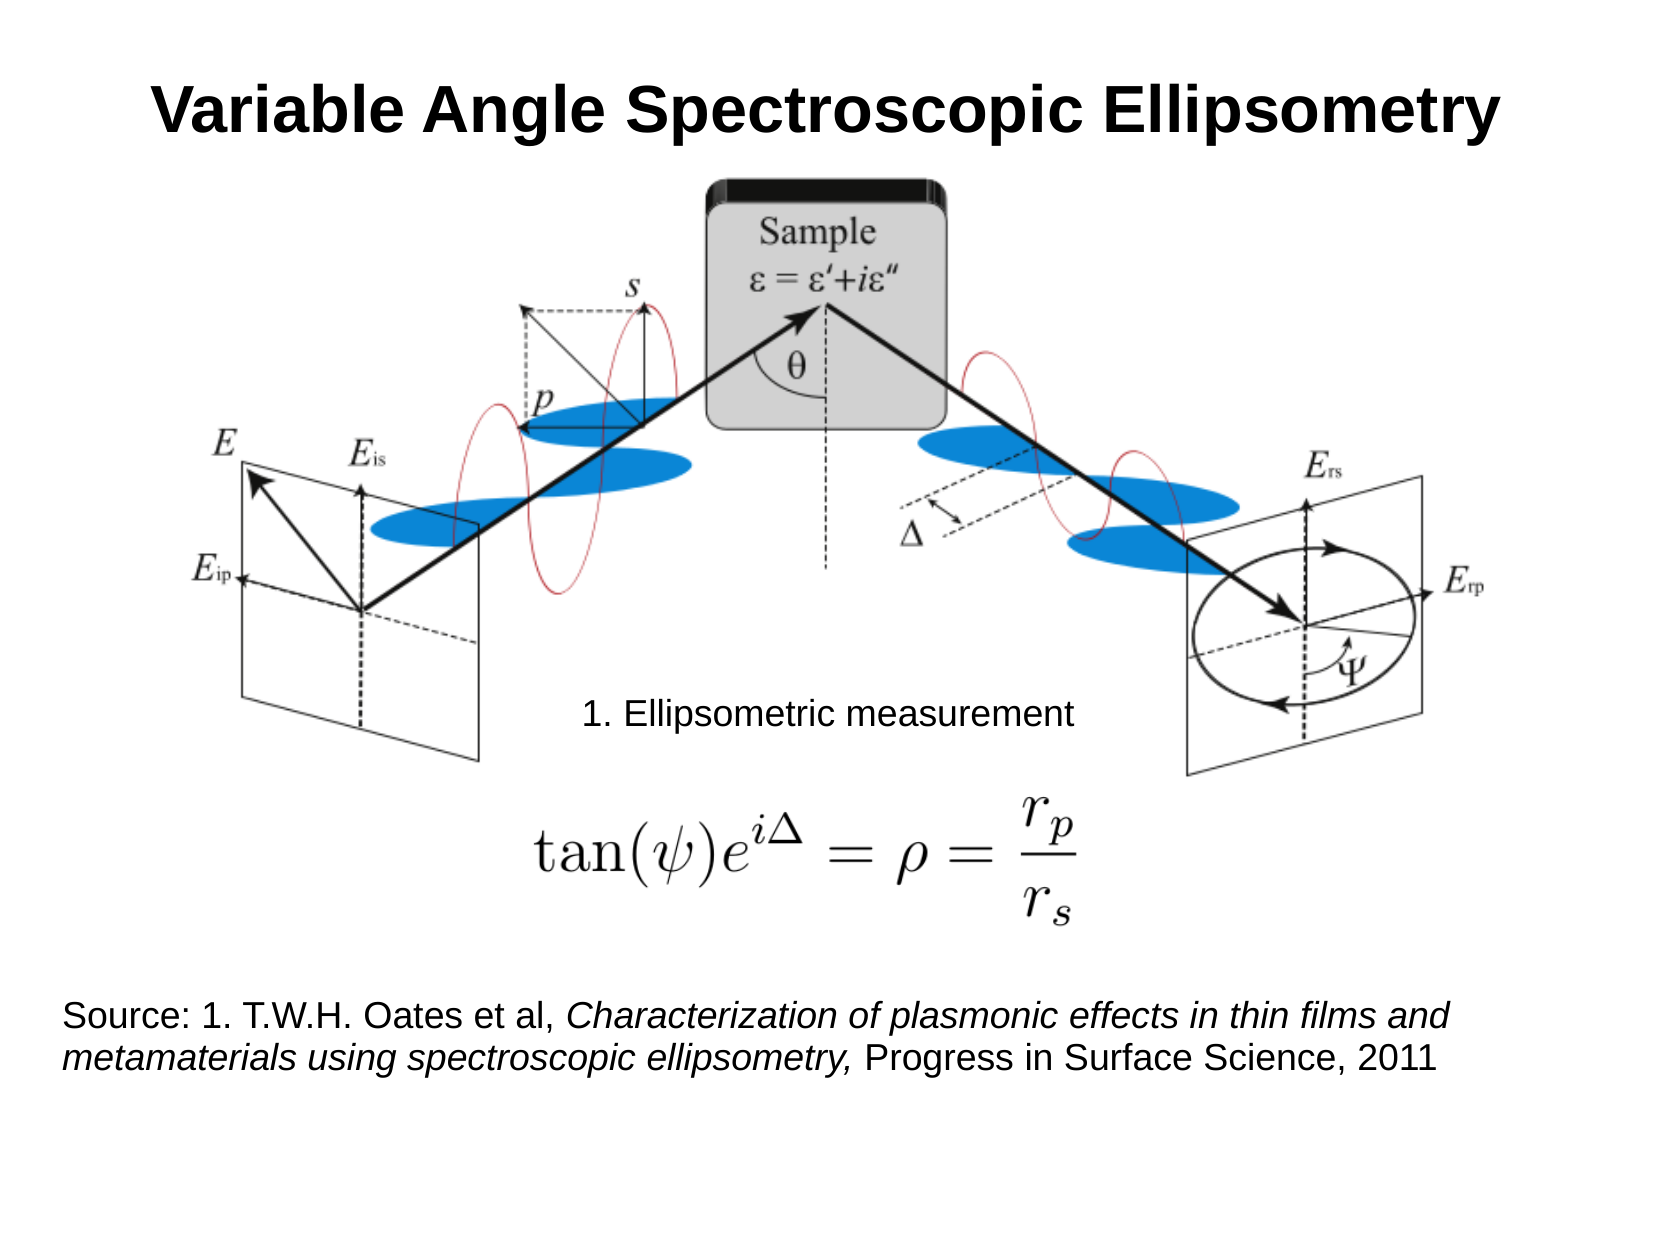

# Variable Angle Spectroscopic Ellipsometry
1. Ellipsometric measurement
Source: 1. T.W.H. Oates et al, Characterization of plasmonic effects in thin films and
metamaterials using spectroscopic ellipsometry, Progress in Surface Science, 2011